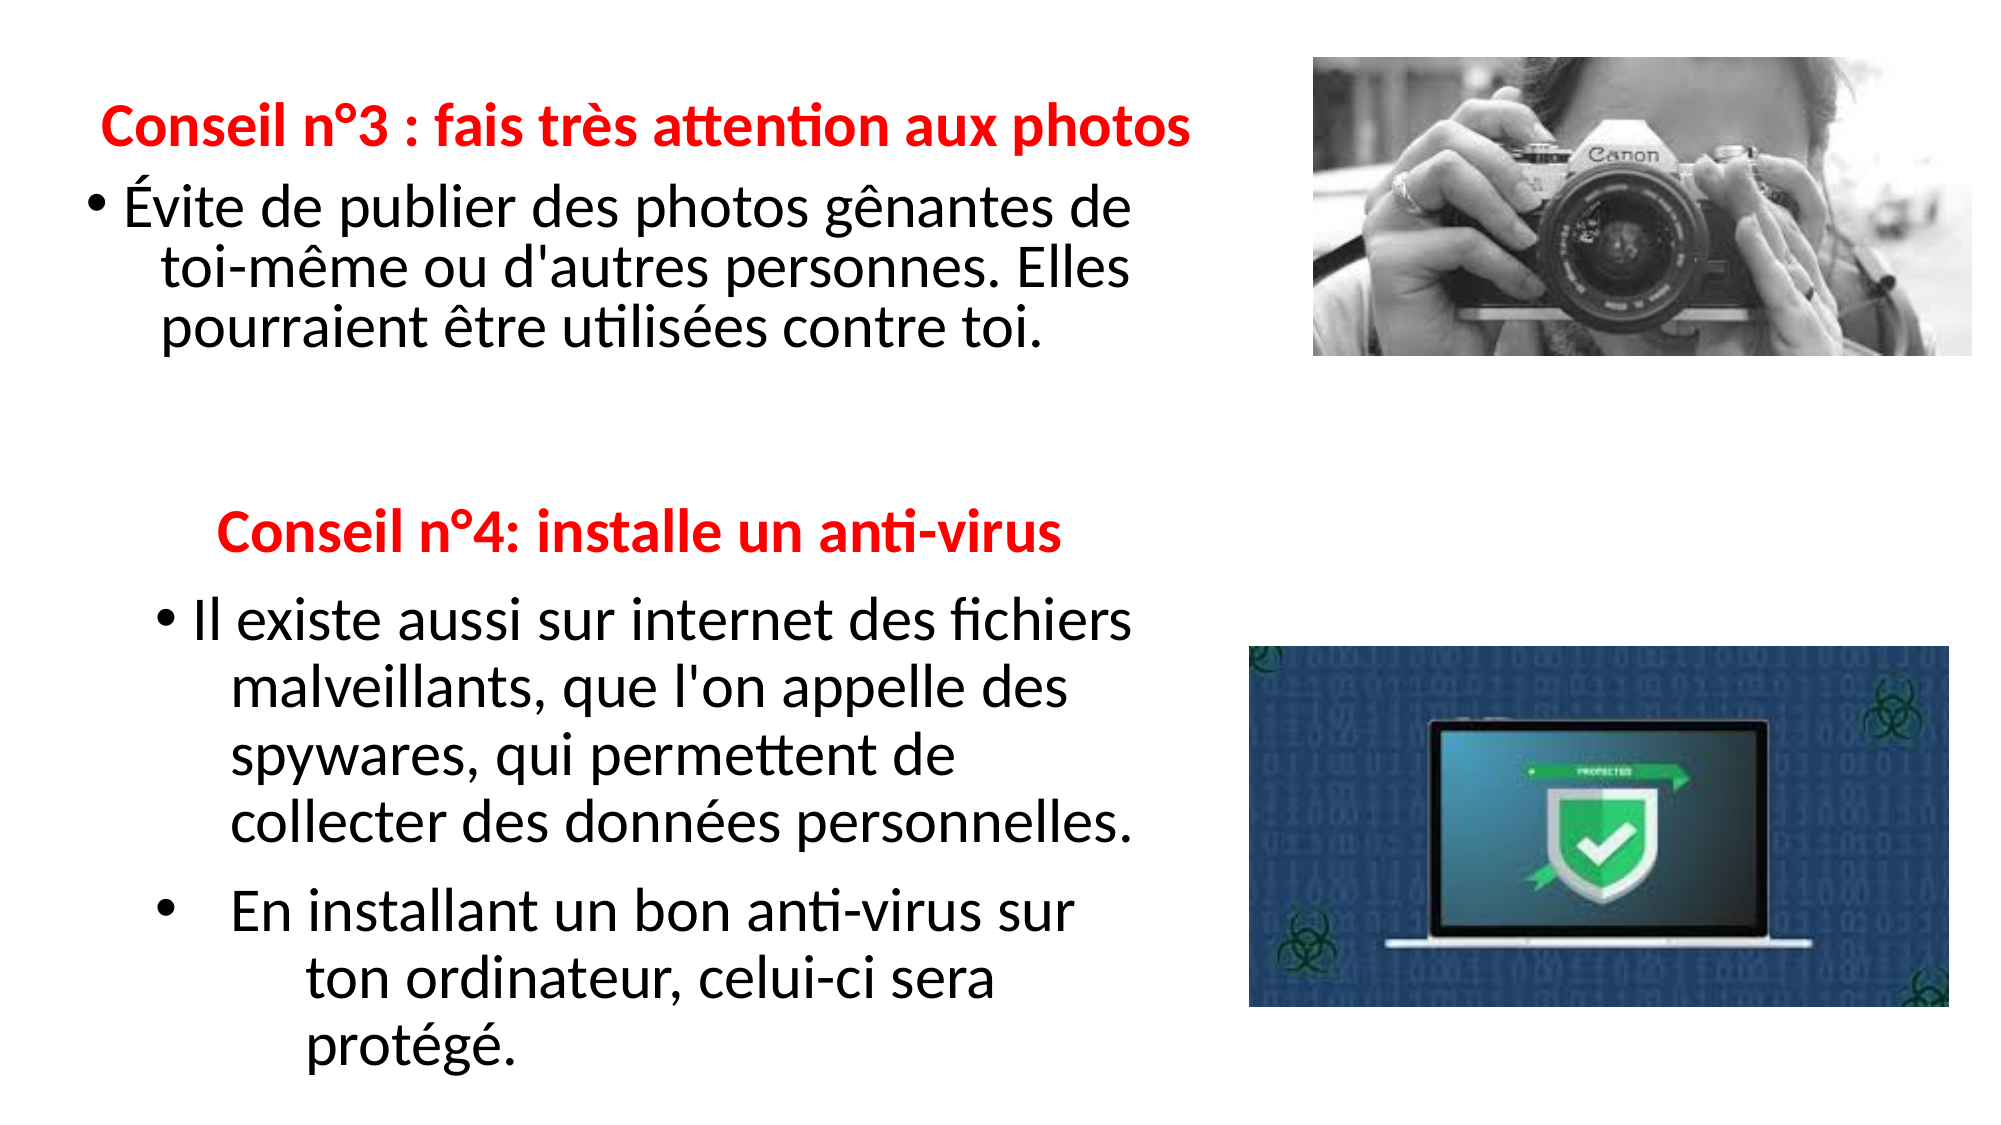

# Conseil n°3 : fais très attention aux photos
Évite de publier des photos gênantes de toi-même ou d'autres personnes. Elles pourraient être utilisées contre toi.
Conseil n°4: installe un anti-virus
Il existe aussi sur internet des fichiers malveillants, que l'on appelle des spywares, qui permettent de collecter des données personnelles.
En installant un bon anti-virus sur ton ordinateur, celui-ci sera protégé.